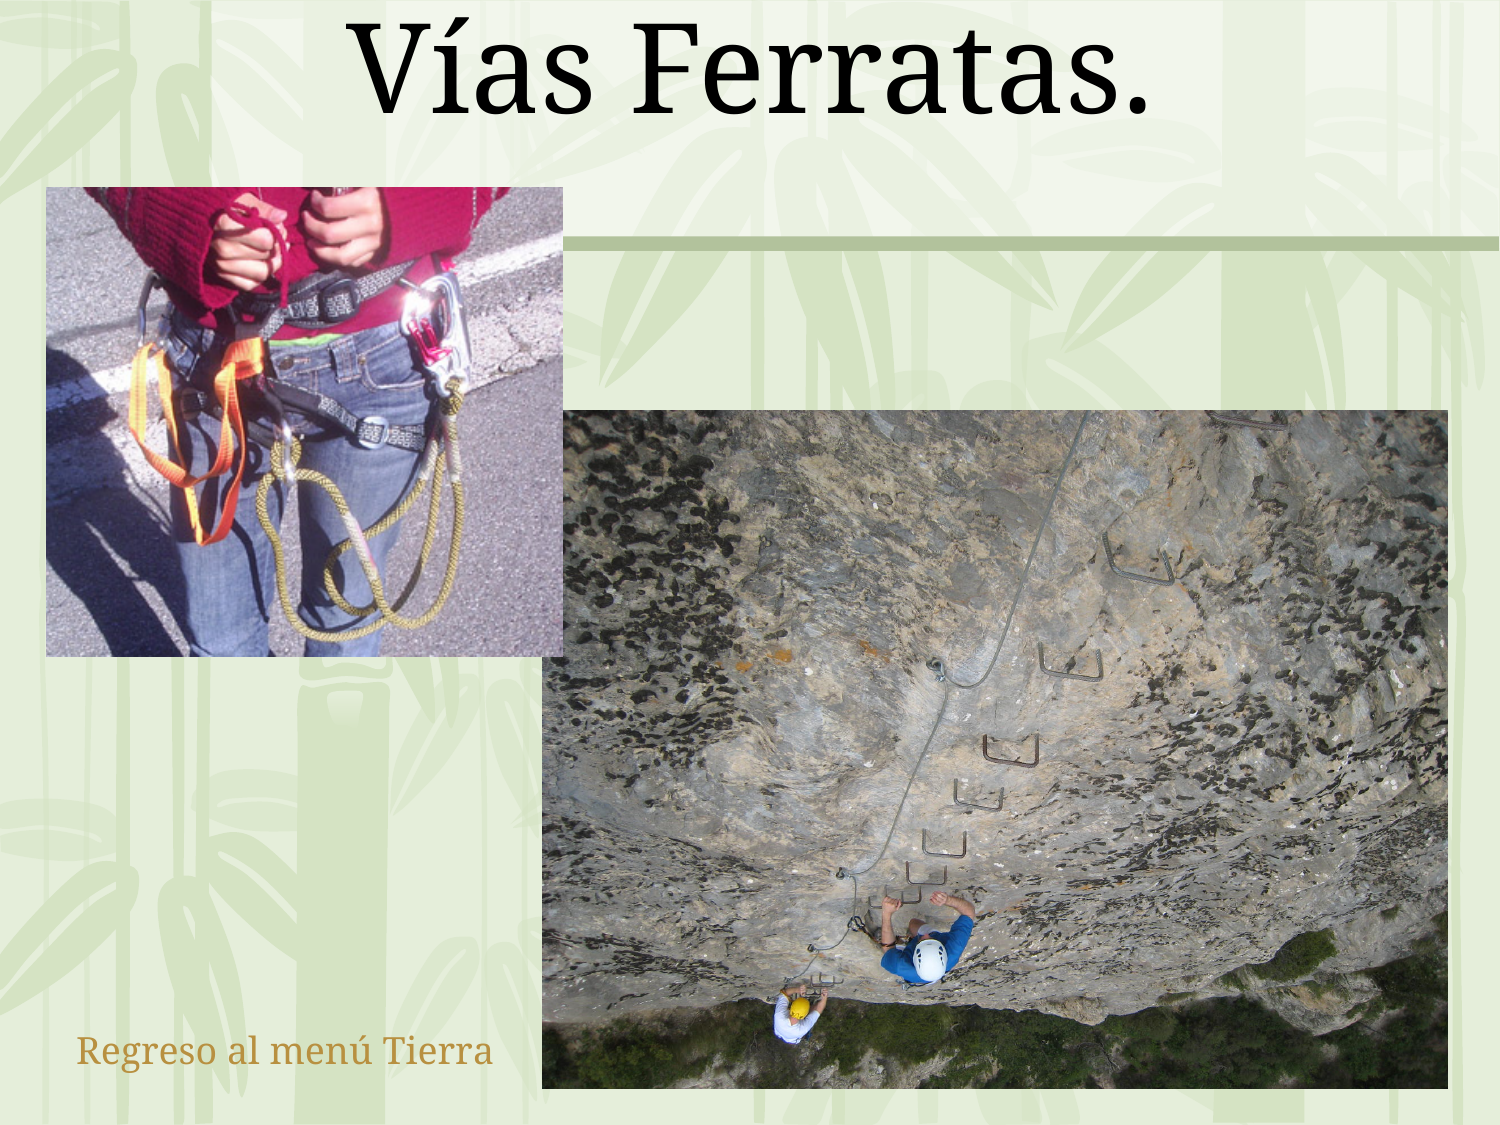

# Vías Ferratas.
Regreso al menú Tierra